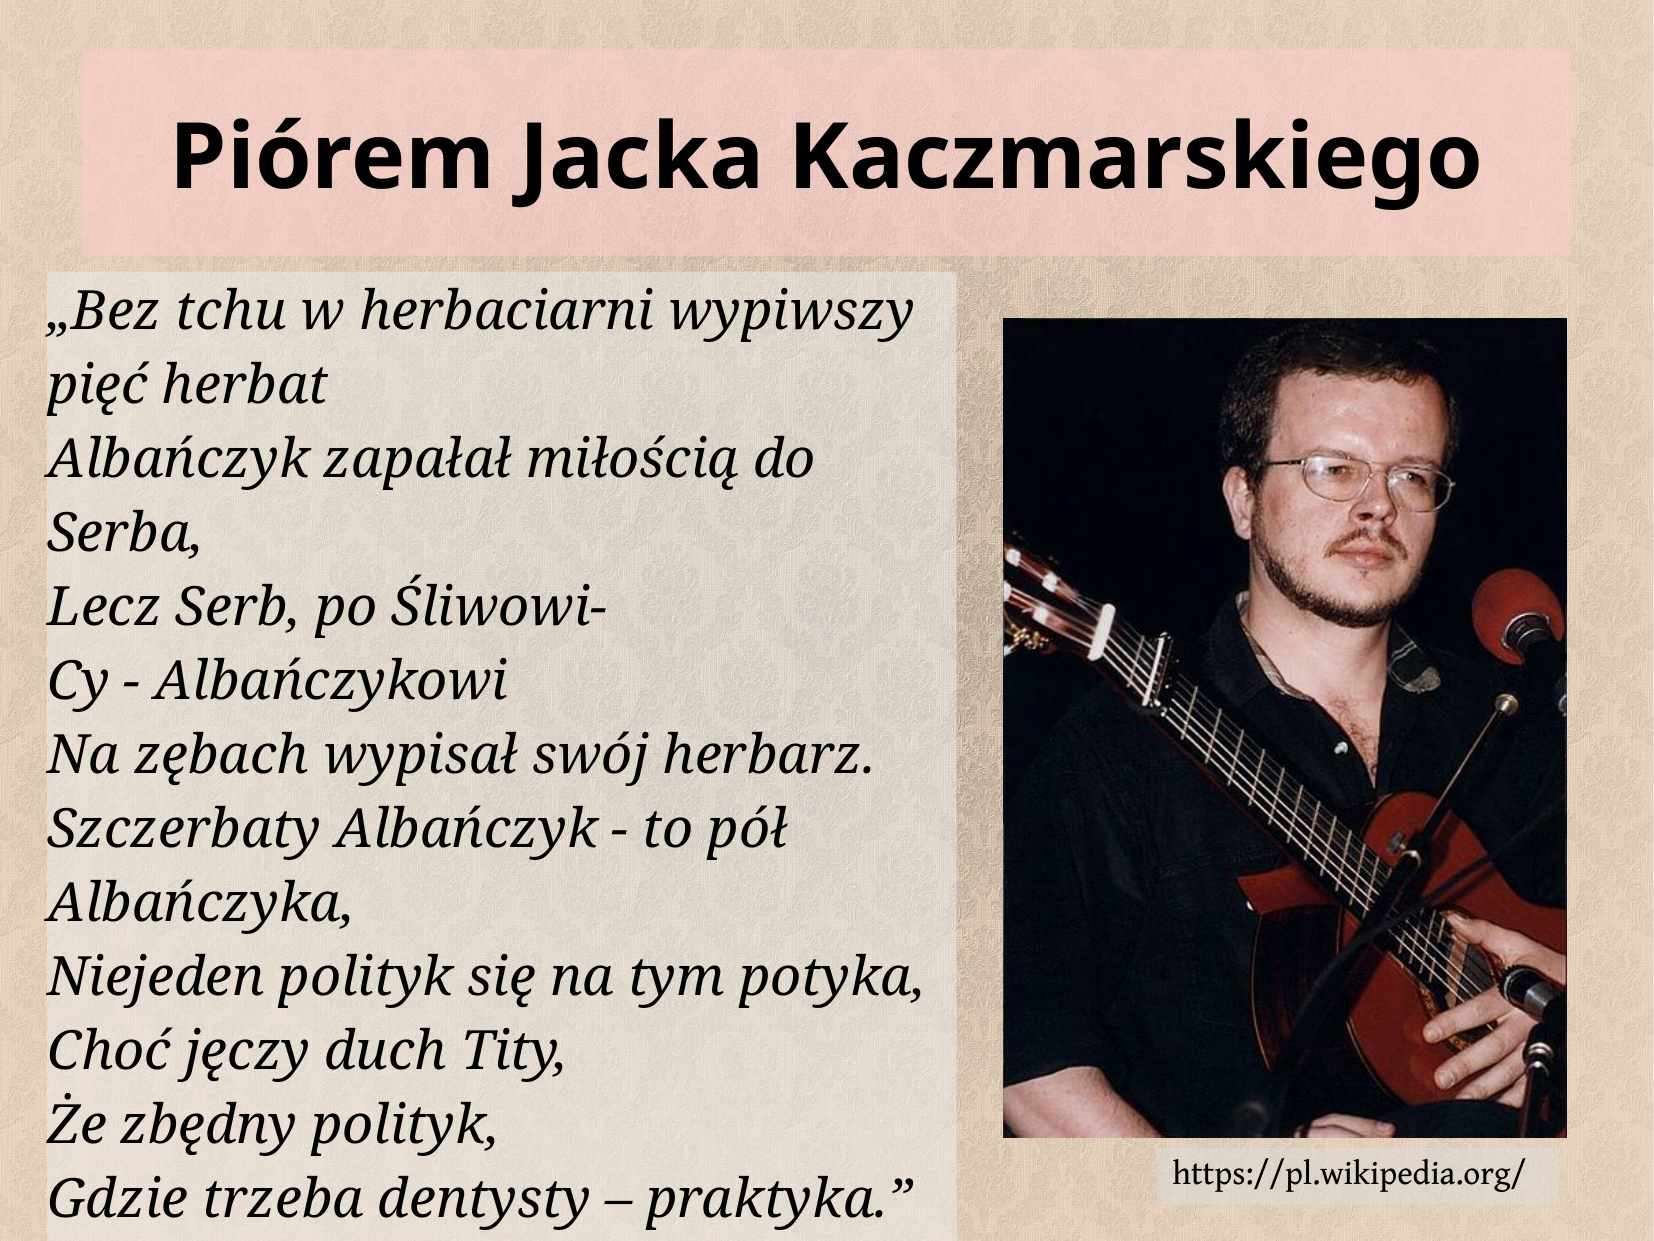

# Piórem Jacka Kaczmarskiego
„Bez tchu w herbaciarni wypiwszy pięć herbat
Albańczyk zapałał miłością do Serba,
Lecz Serb, po Śliwowi-
Cy - Albańczykowi
Na zębach wypisał swój herbarz.
Szczerbaty Albańczyk - to pół Albańczyka,
Niejeden polityk się na tym potyka,
Choć jęczy duch Tity,
Że zbędny polityk,
Gdzie trzeba dentysty – praktyka.”
(Limeryki o narodach)
https://pl.wikipedia.org/